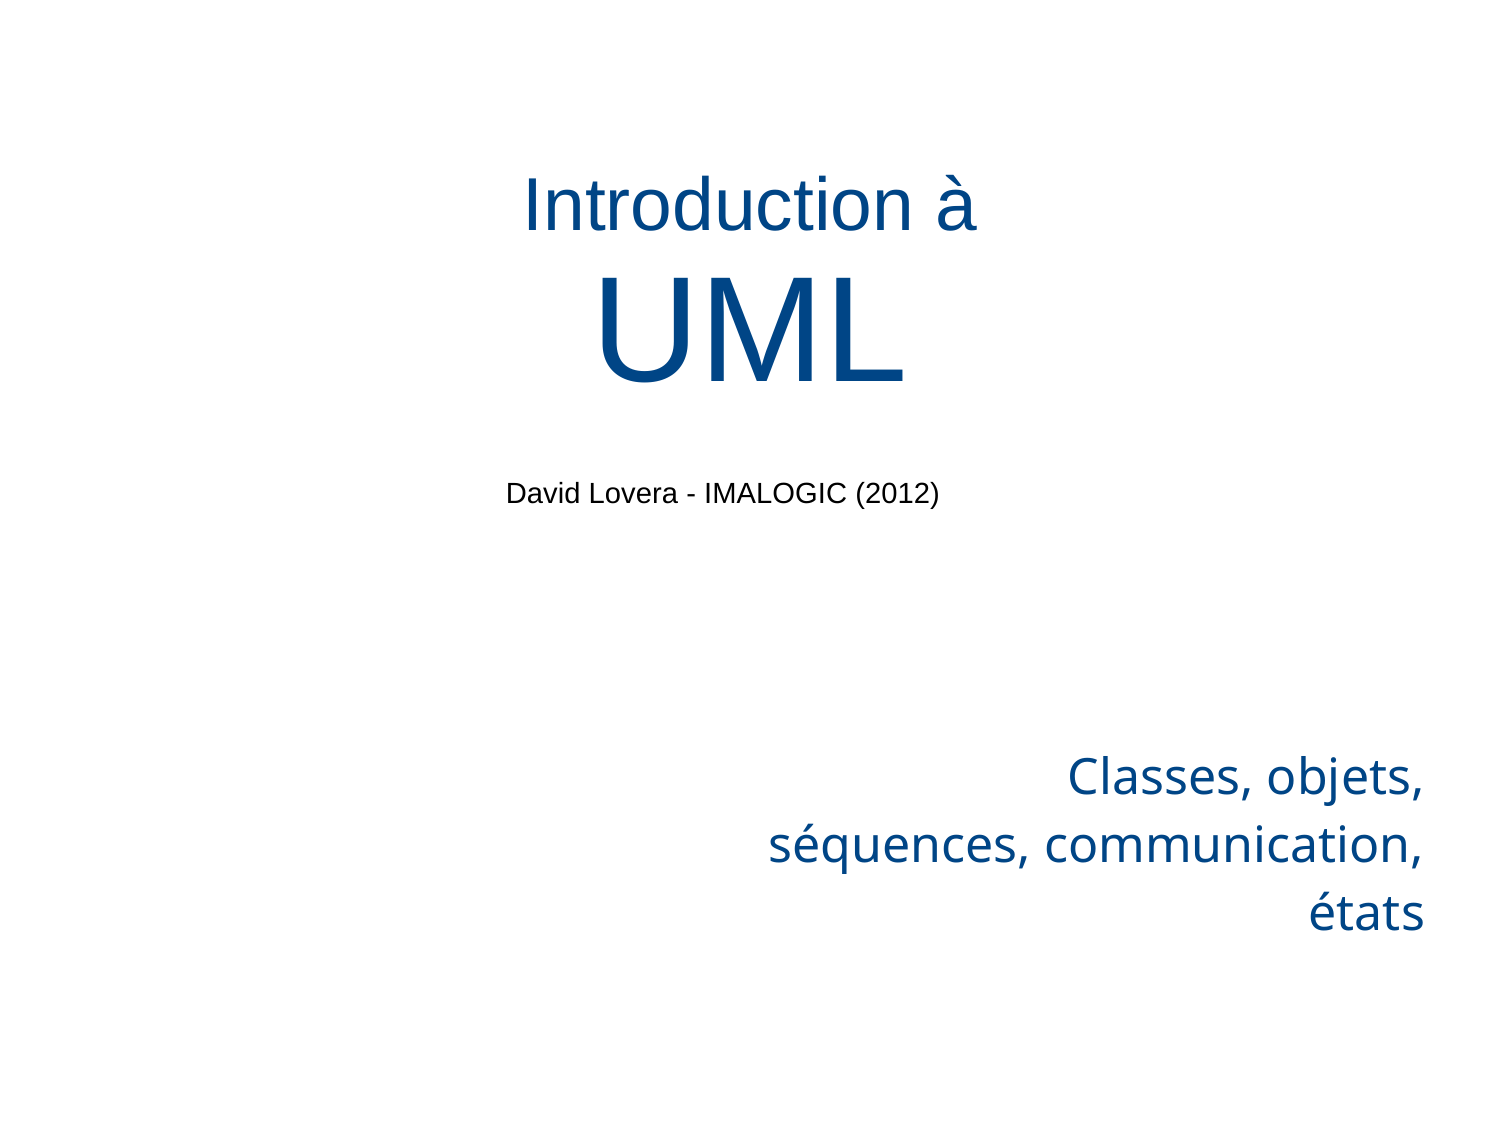

Introduction à
UML
David Lovera - IMALOGIC (2012)
# Classes, objets,
séquences, communication, états